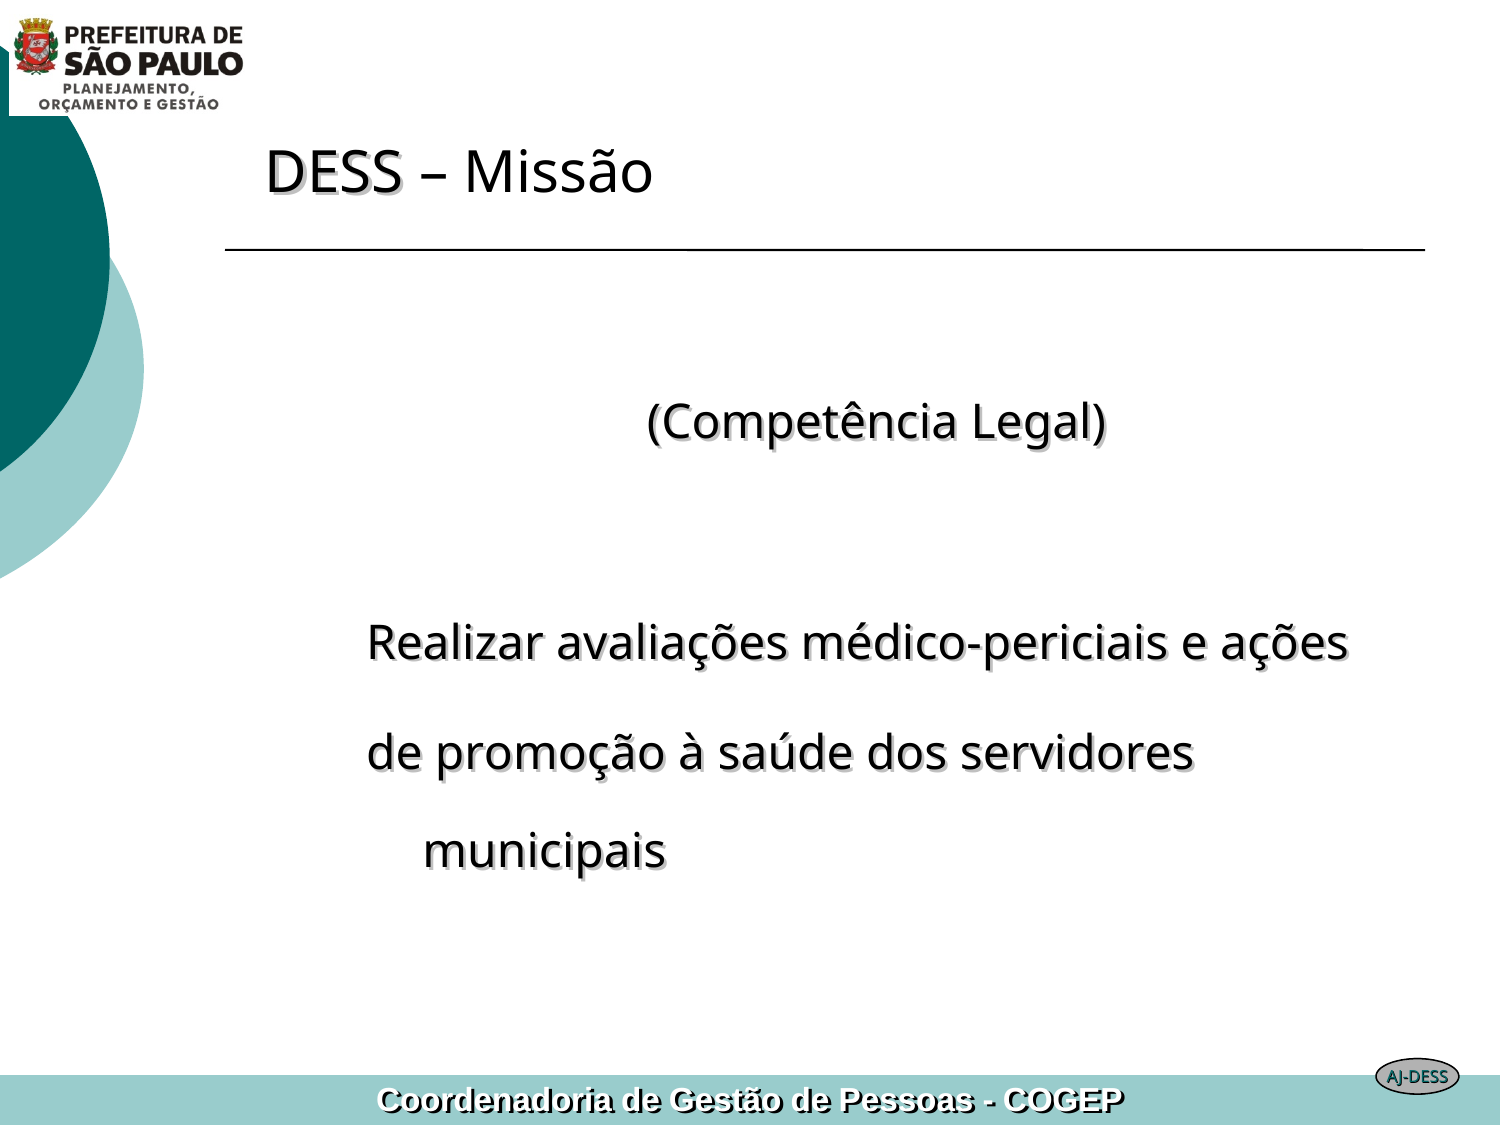

DESS – Missão
# (Competência Legal)
Realizar avaliações médico-periciais e ações
de promoção à saúde dos servidores municipais
AJ-DESS
AJ